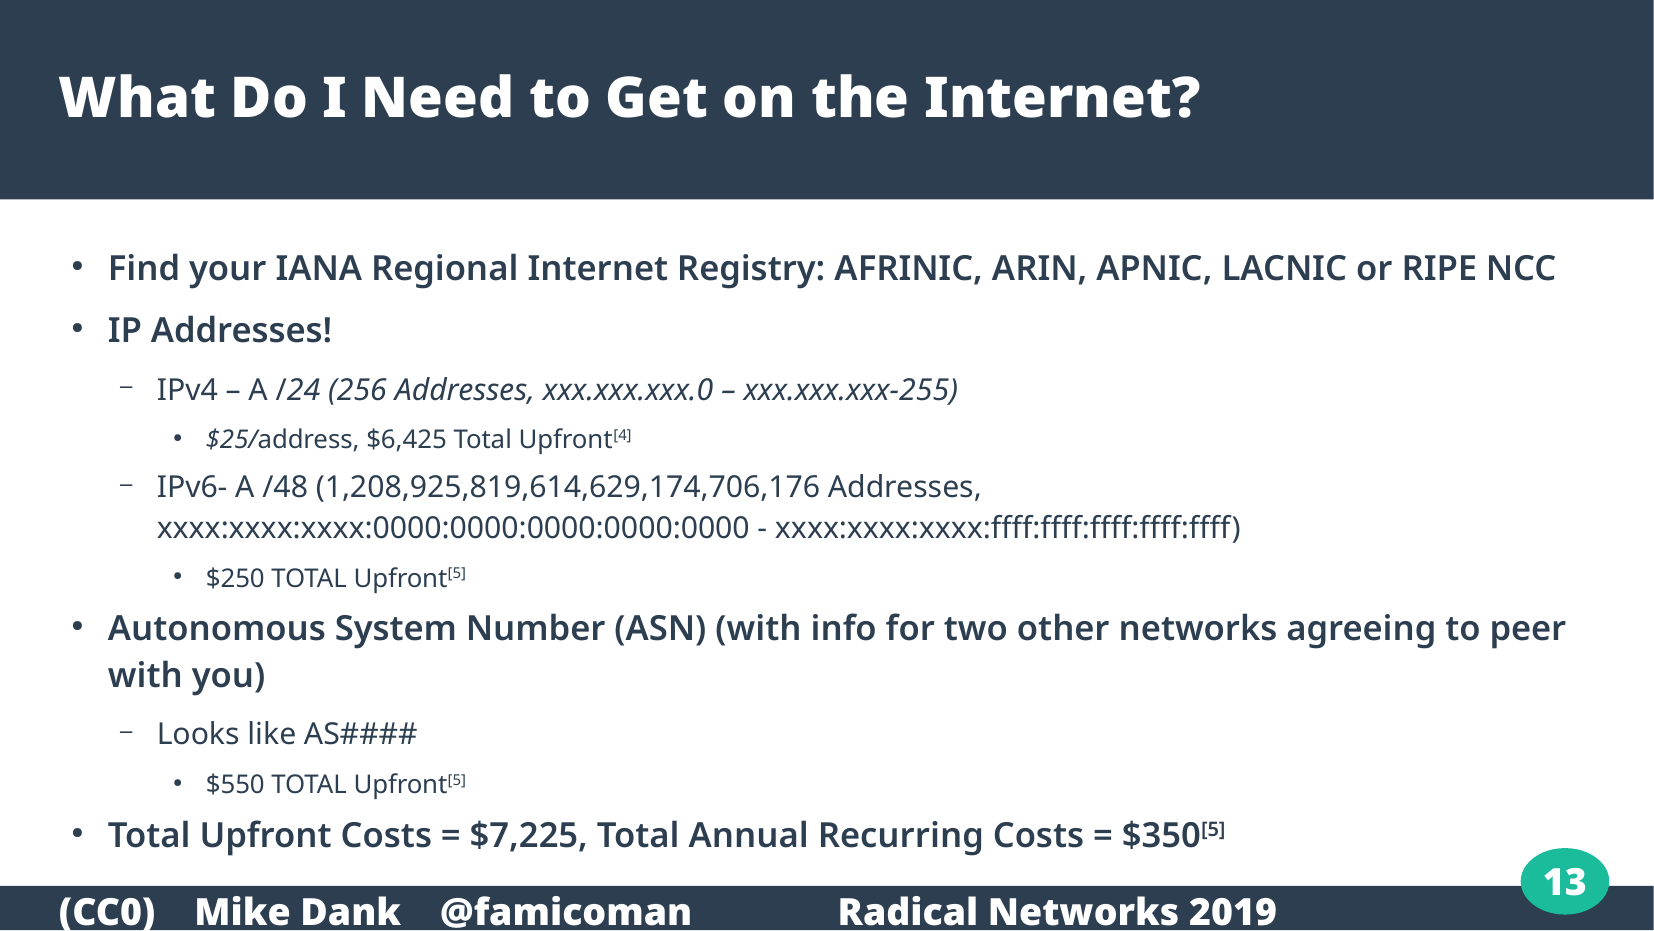

# What Do I Need to Get on the Internet?
Find your IANA Regional Internet Registry: AFRINIC, ARIN, APNIC, LACNIC or RIPE NCC
IP Addresses!
IPv4 – A /24 (256 Addresses, xxx.xxx.xxx.0 – xxx.xxx.xxx-255)
$25/address, $6,425 Total Upfront[4]
IPv6- A /48 (1,208,925,819,614,629,174,706,176 Addresses, 	xxxx:xxxx:xxxx:0000:0000:0000:0000:0000 - xxxx:xxxx:xxxx:ffff:ffff:ffff:ffff:ffff)
$250 TOTAL Upfront[5]
Autonomous System Number (ASN) (with info for two other networks agreeing to peer with you)
Looks like AS####
$550 TOTAL Upfront[5]
Total Upfront Costs = $7,225, Total Annual Recurring Costs = $350[5]
13
(CC0) Mike Dank @famicoman
Radical Networks 2019